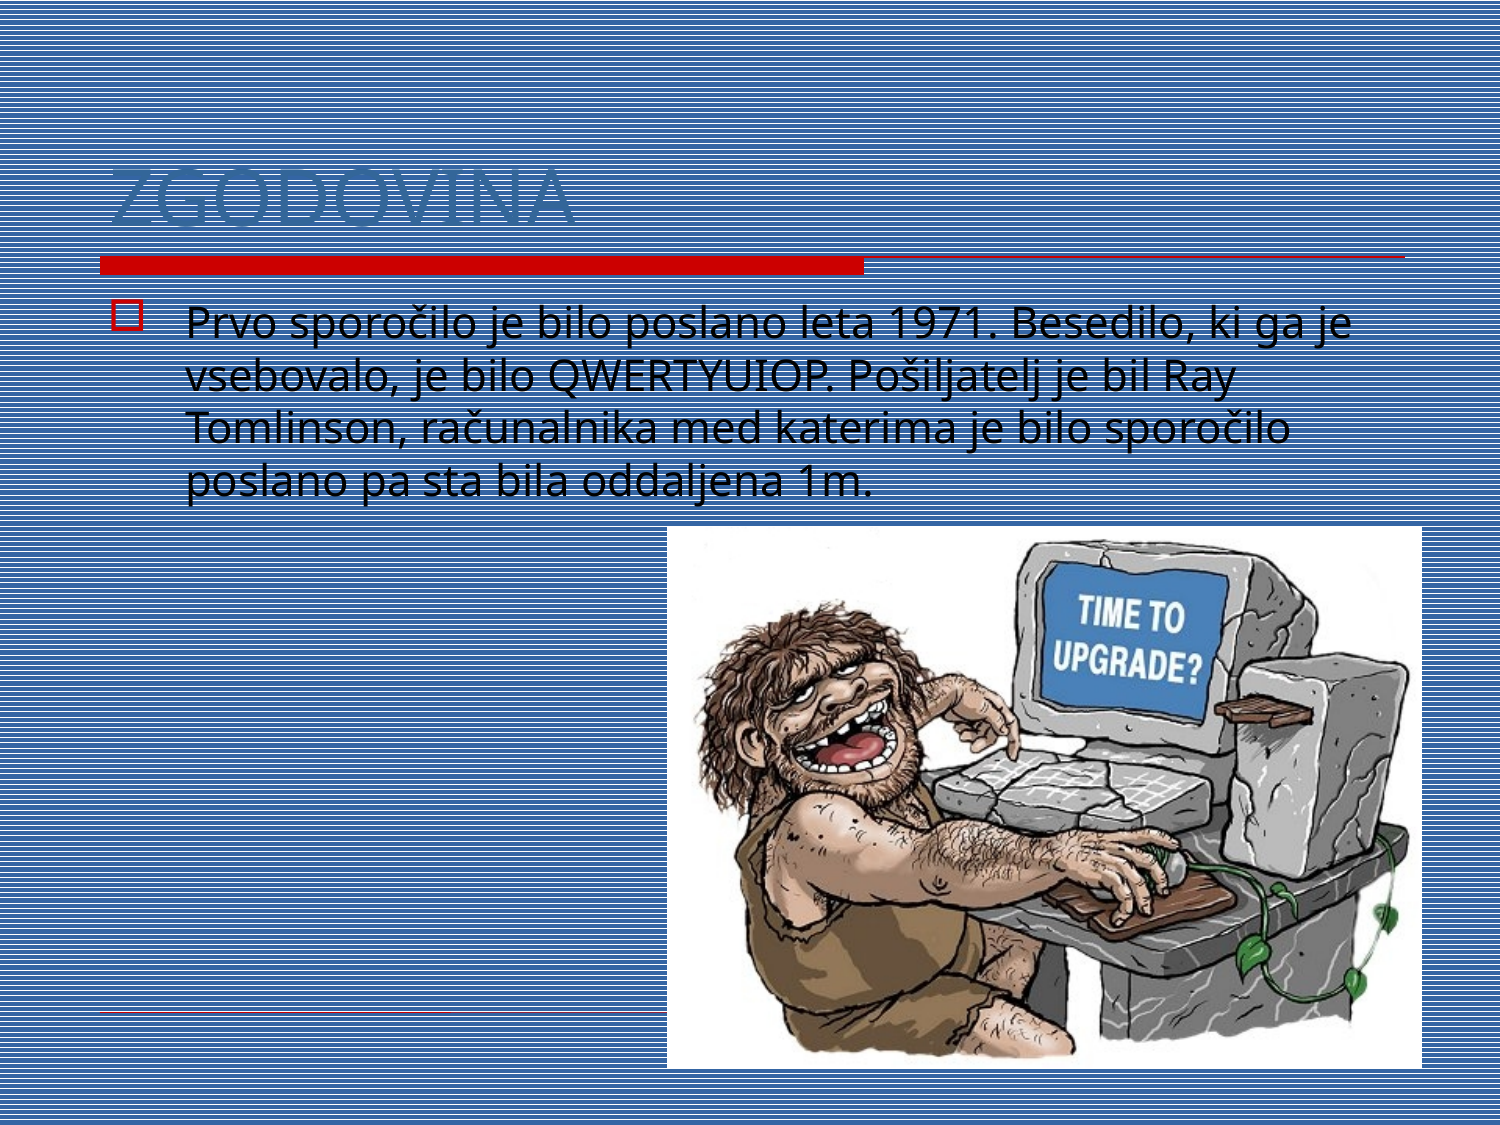

# ZGODOVINA
Prvo sporočilo je bilo poslano leta 1971. Besedilo, ki ga je vsebovalo, je bilo QWERTYUIOP. Pošiljatelj je bil Ray Tomlinson, računalnika med katerima je bilo sporočilo poslano pa sta bila oddaljena 1m.